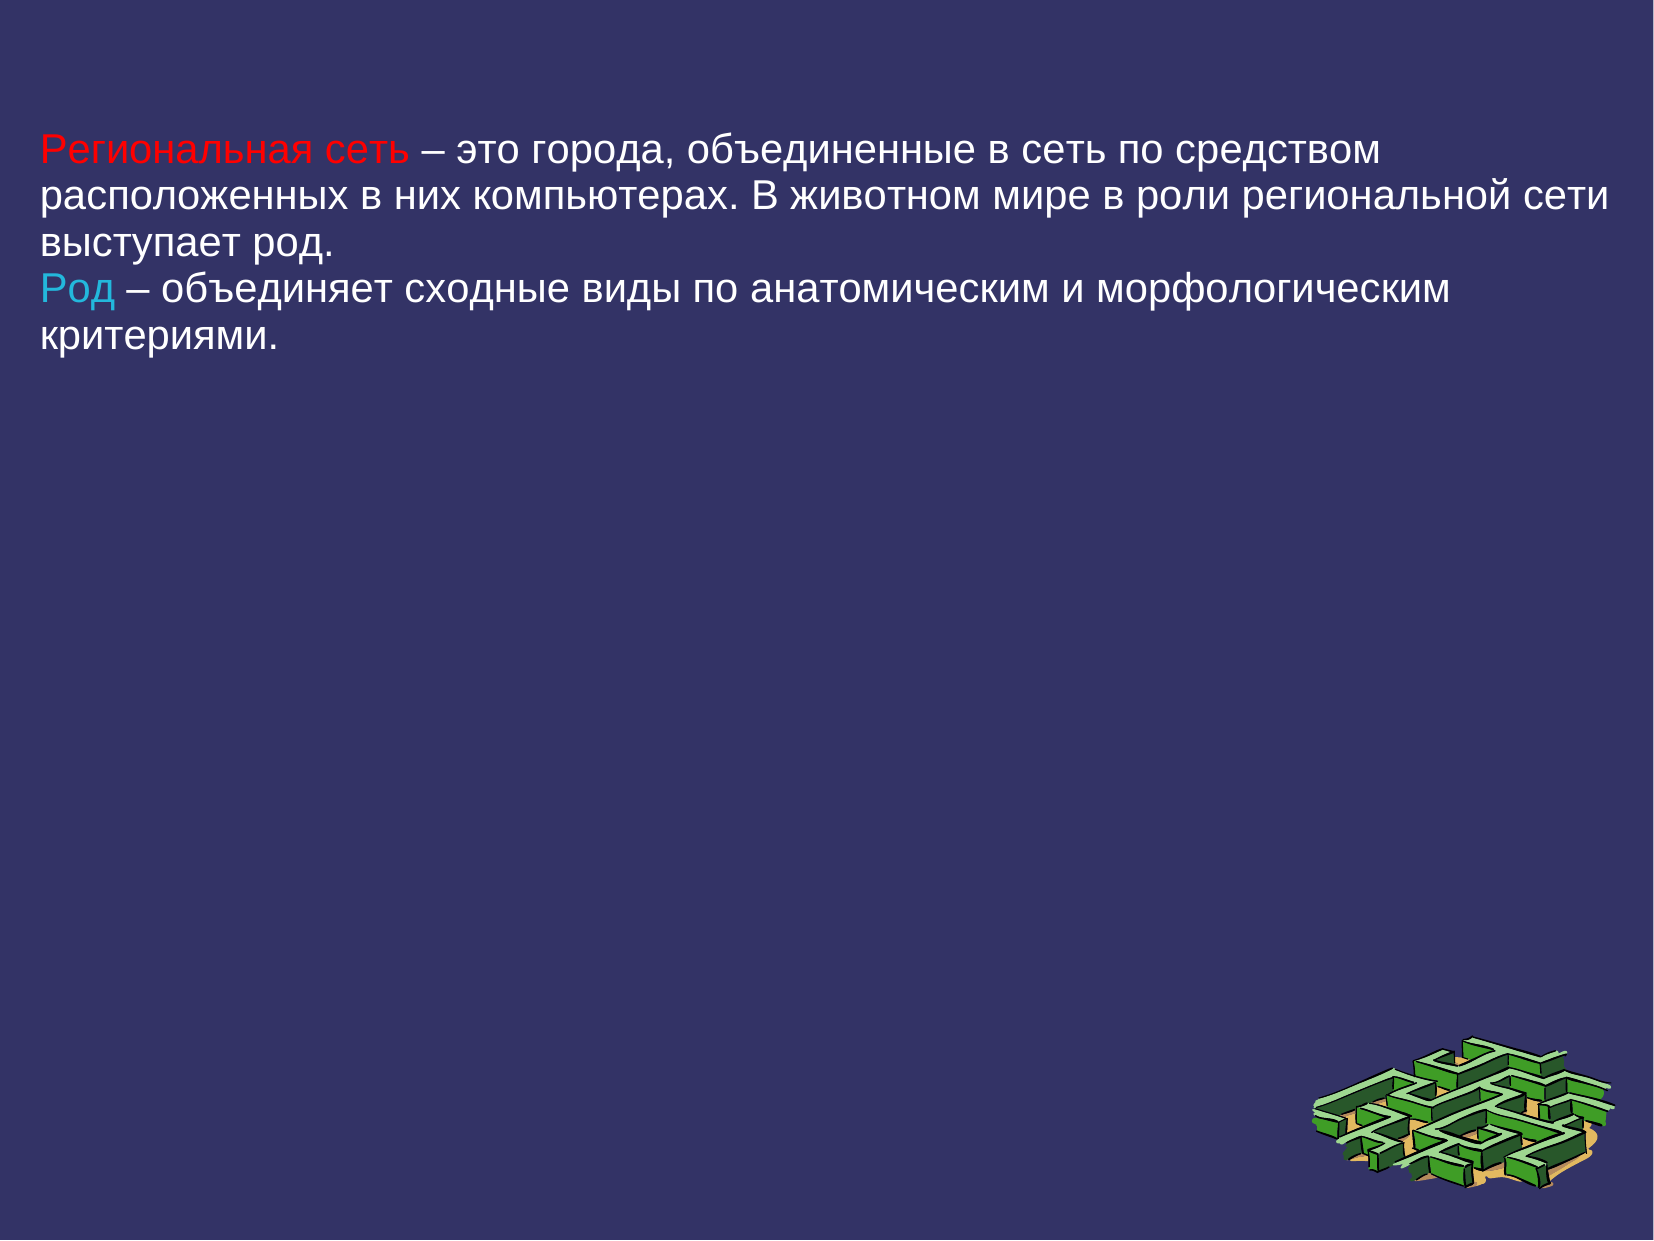

Региональная сеть – это города, объединенные в сеть по средством расположенных в них компьютерах. В животном мире в роли региональной сети выступает род.
Род – объединяет сходные виды по анатомическим и морфологическим критериями.